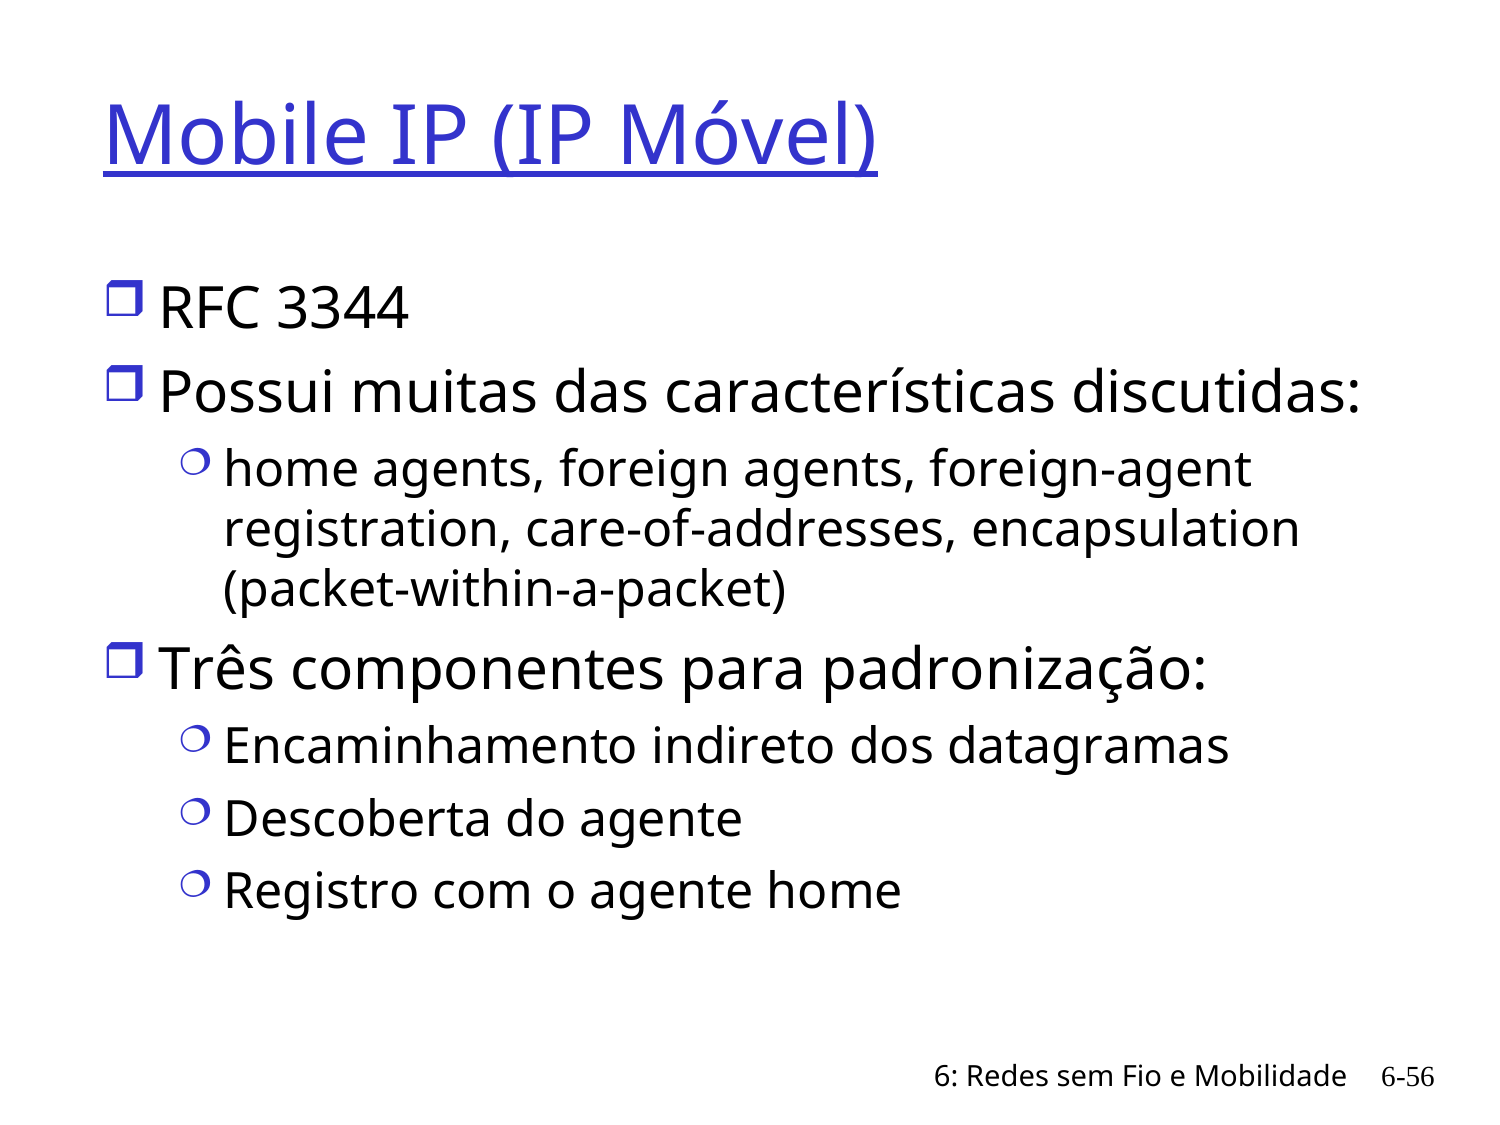

Mobile IP (IP Móvel)
RFC 3344
Possui muitas das características discutidas:
home agents, foreign agents, foreign-agent registration, care-of-addresses, encapsulation (packet-within-a-packet)
Três componentes para padronização:
Encaminhamento indireto dos datagramas
Descoberta do agente
Registro com o agente home
6: Redes sem Fio e Mobilidade